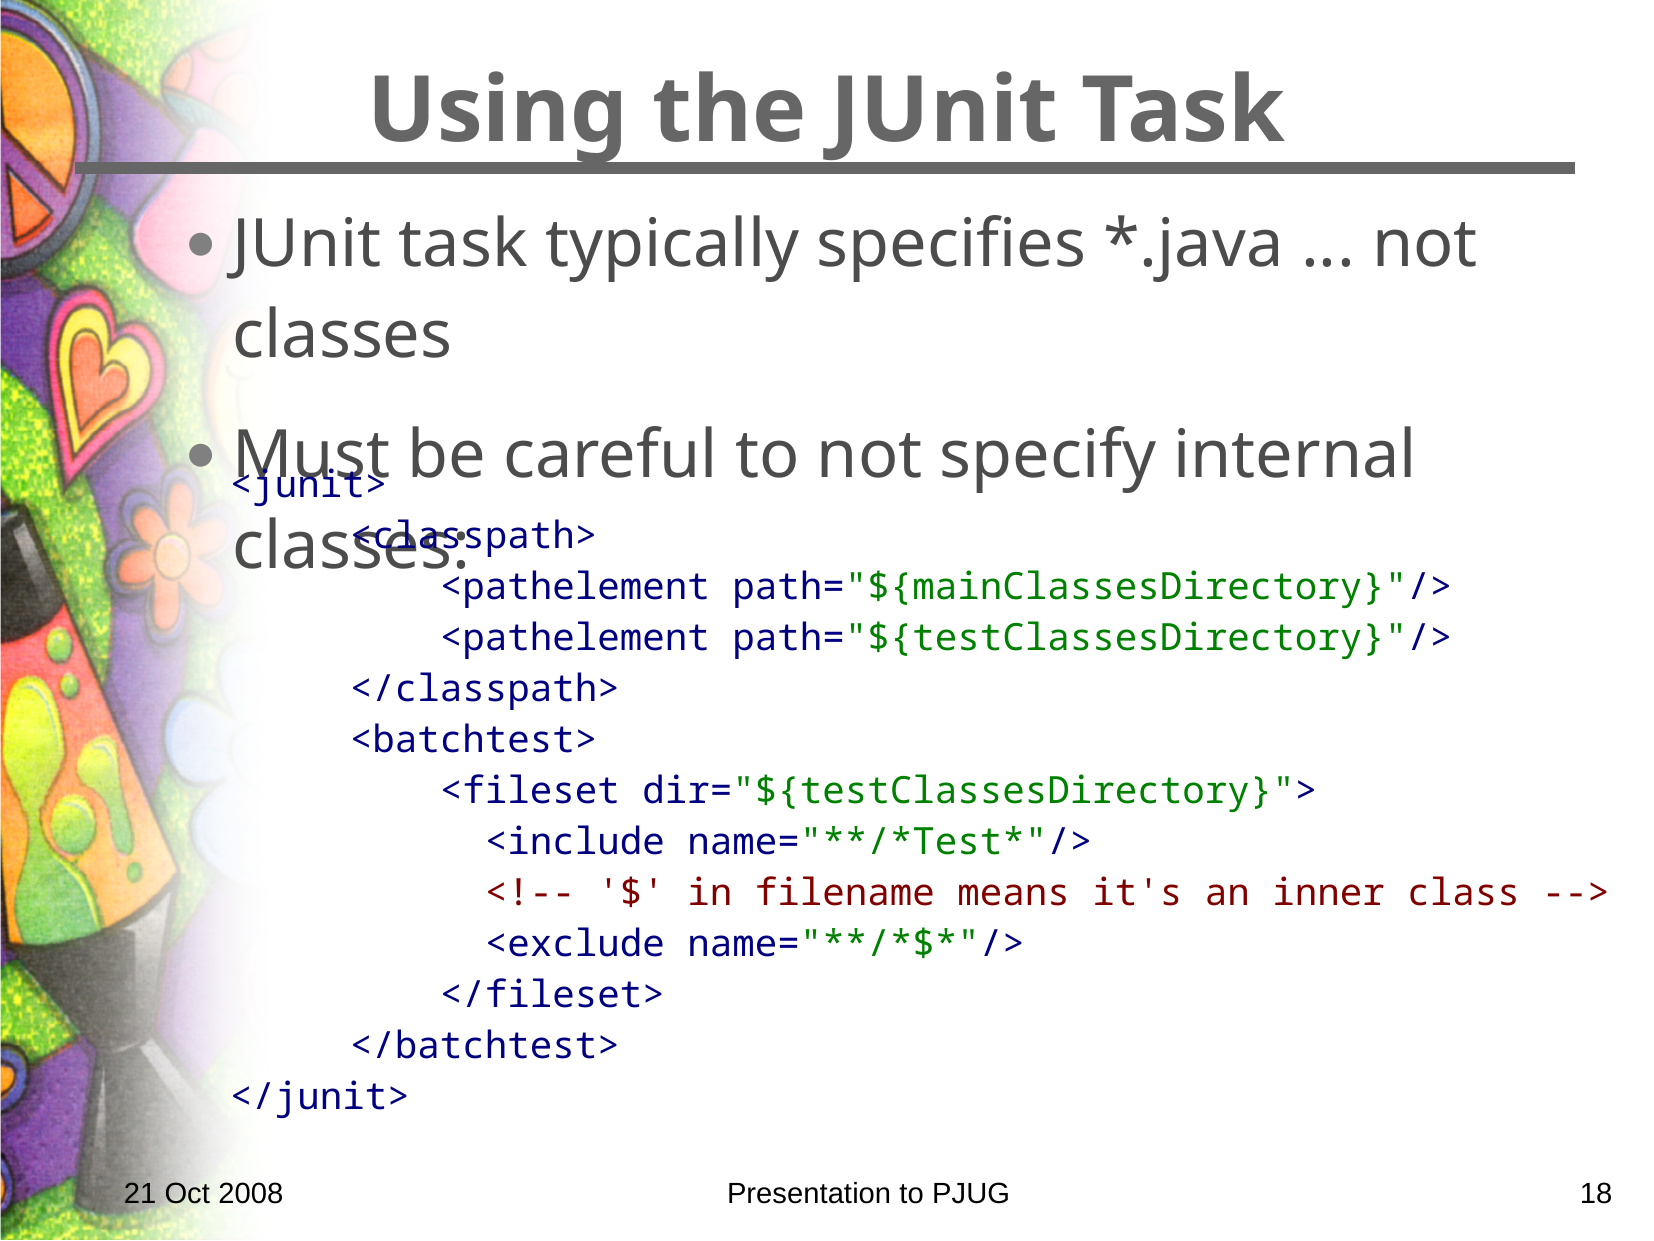

# Using the JUnit Task
JUnit task typically specifies *.java ... not classes
Must be careful to not specify internal classes:
 	<junit>
 		 <classpath>
 <pathelement path="${mainClassesDirectory}"/>
 <pathelement path="${testClassesDirectory}"/>
 		 </classpath>
 <batchtest>
 <fileset dir="${testClassesDirectory}">
 <include name="**/*Test*"/>
 <!-- '$' in filename means it's an inner class -->
 <exclude name="**/*$*"/>
 </fileset>
 </batchtest>
 	</junit>
21 Oct 2008
Presentation to PJUG
18